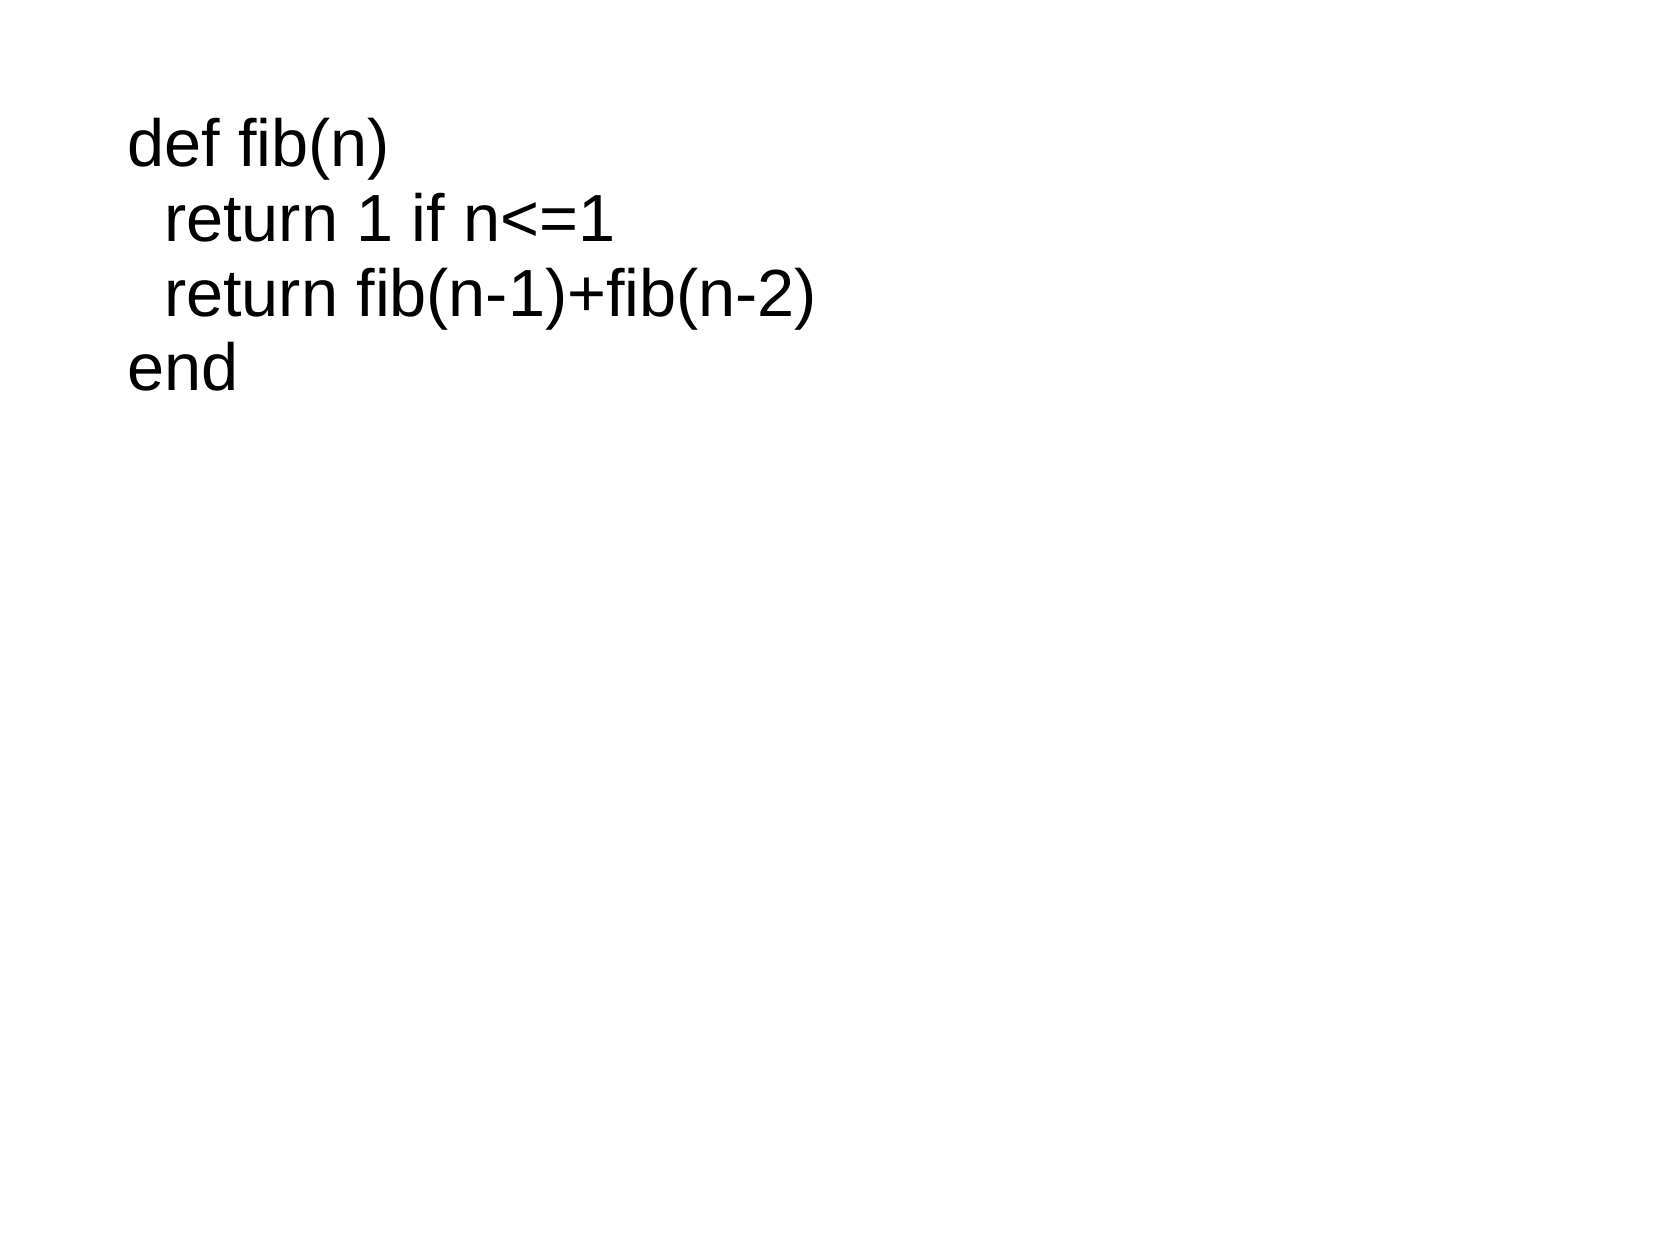

def fib(n)
 return 1 if n<=1
 return fib(n-1)+fib(n-2)
end